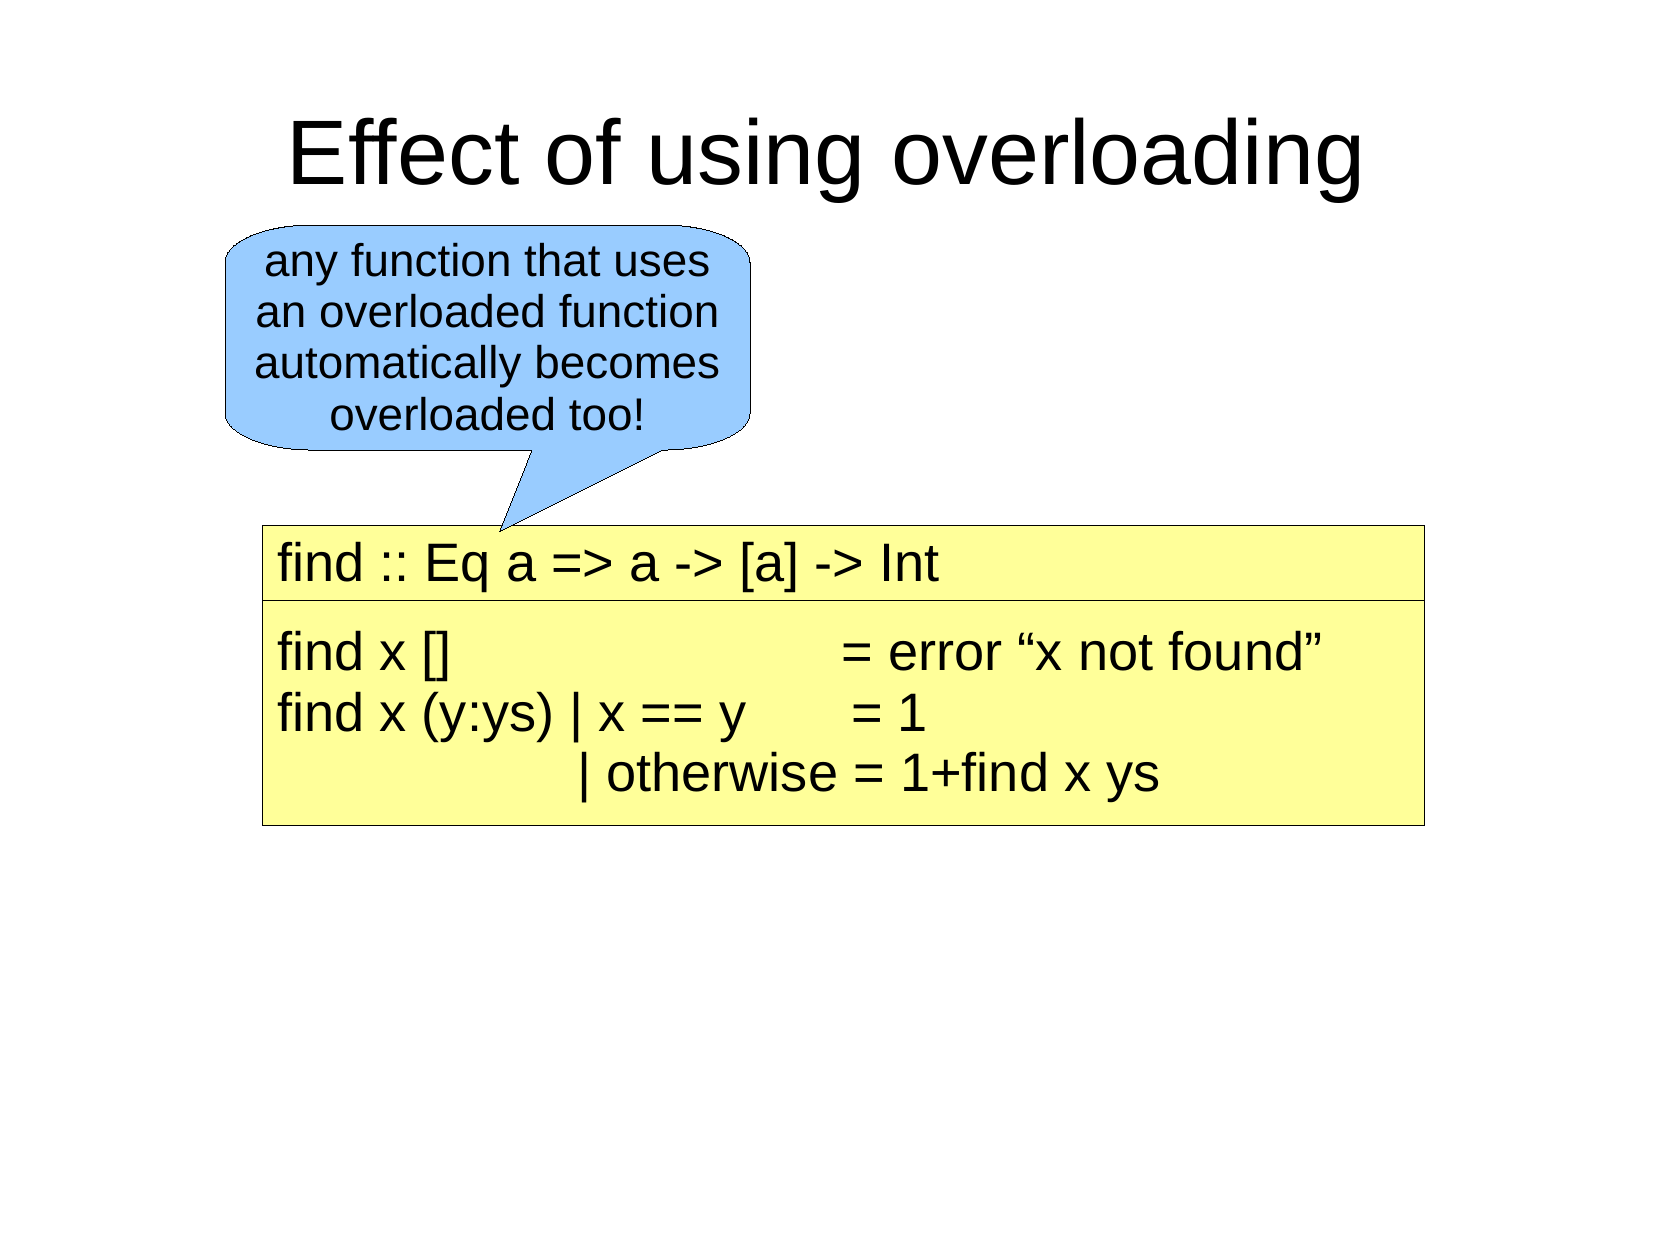

# Effect of using overloading
any function that uses
an overloaded function
automatically becomes
overloaded too!
find :: Eq a => a -> [a] -> Int
find x [] = error “x not found”
find x (y:ys) | x == y = 1
 | otherwise = 1+find x ys